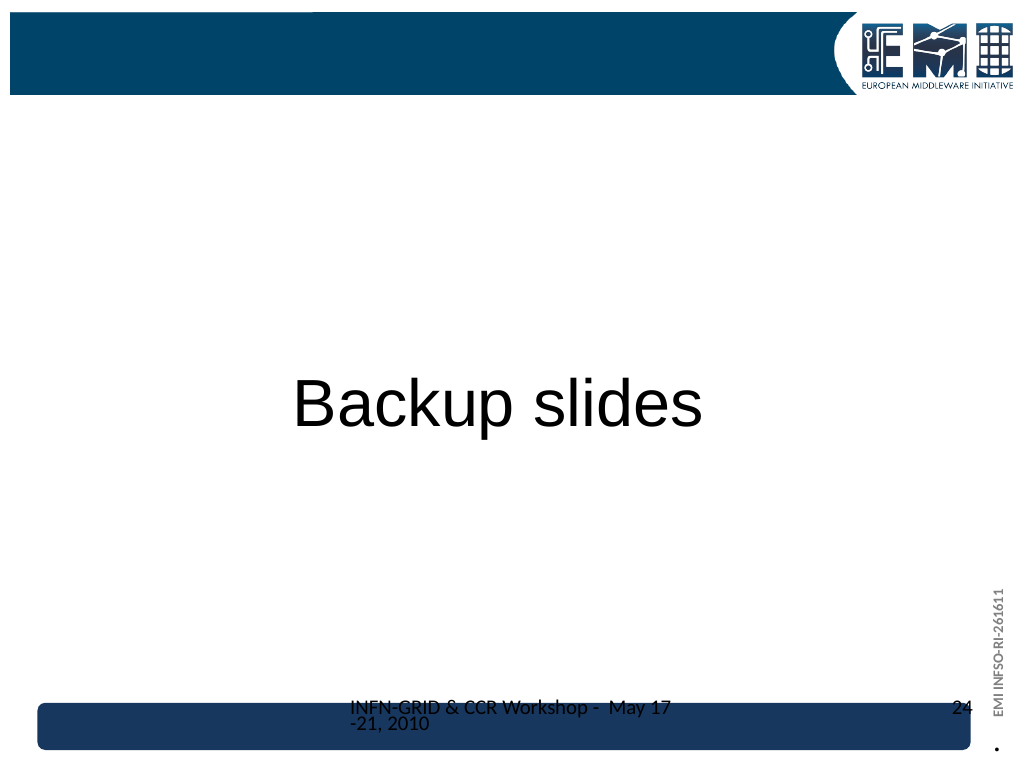

#
Backup slides
INFN-GRID & CCR Workshop - May 17-21, 2010
24